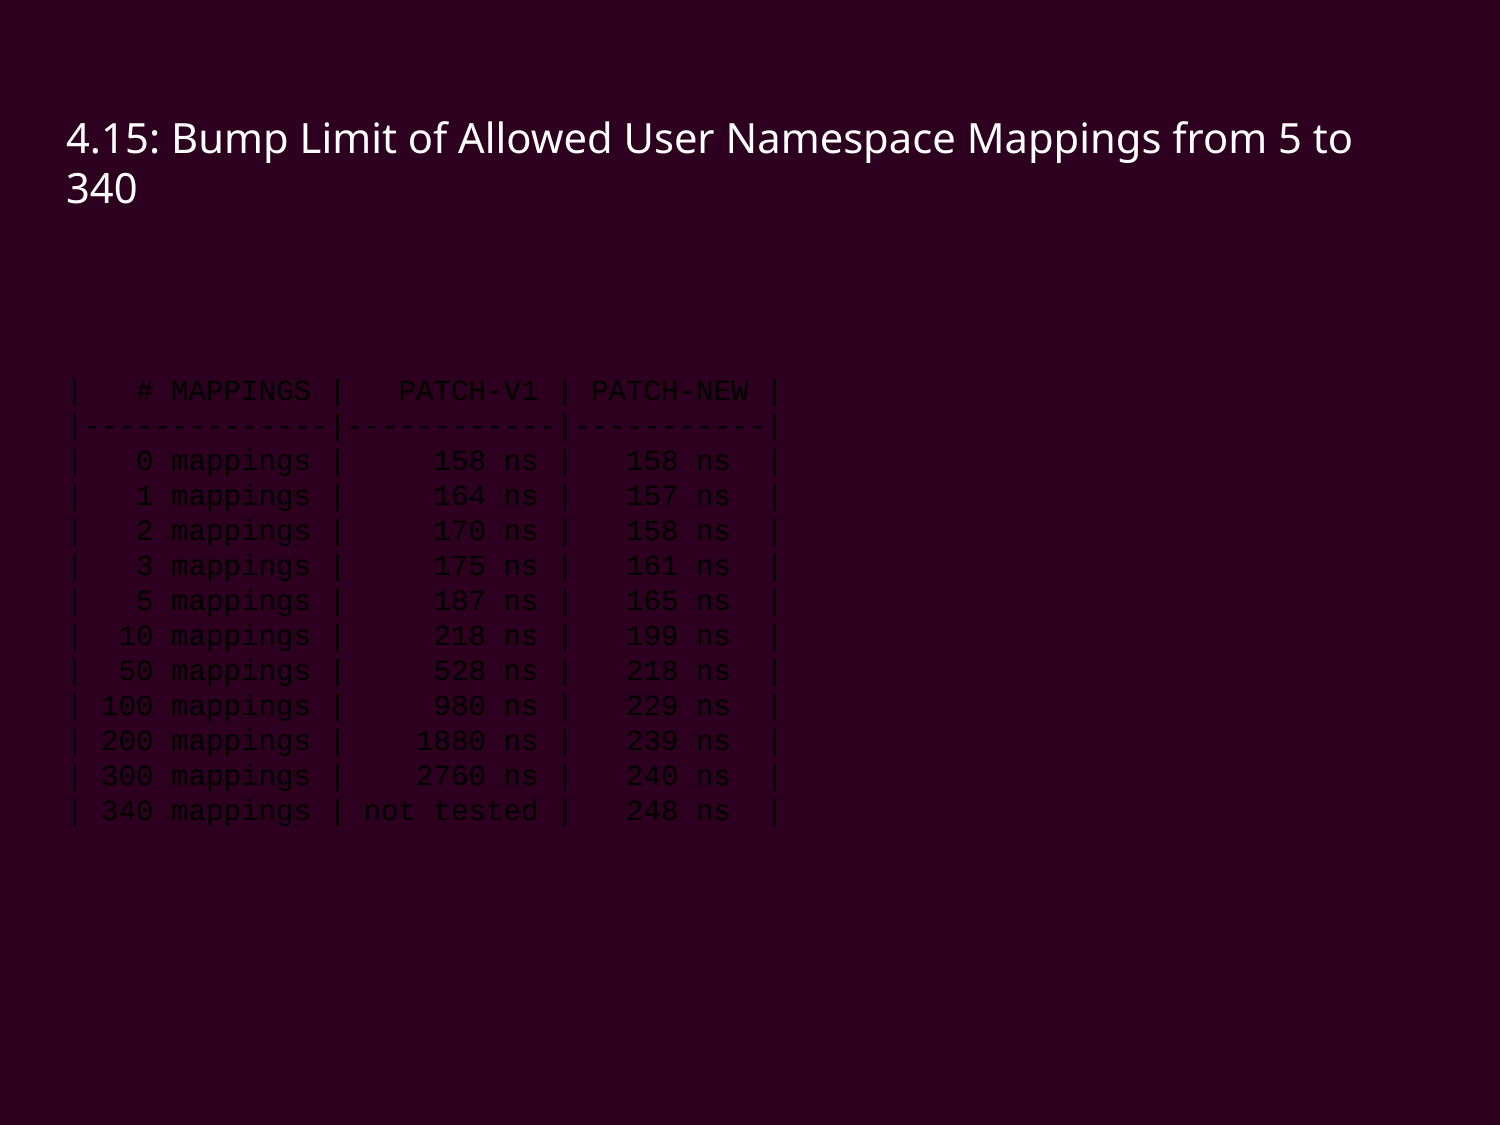

4.15: Bump Limit of Allowed User Namespace Mappings from 5 to 340
| # MAPPINGS | PATCH-V1 | PATCH-NEW | |--------------|------------|-----------| | 0 mappings | 158 ns | 158 ns | | 1 mappings | 164 ns | 157 ns | | 2 mappings | 170 ns | 158 ns | | 3 mappings | 175 ns | 161 ns | | 5 mappings | 187 ns | 165 ns | | 10 mappings | 218 ns | 199 ns | | 50 mappings | 528 ns | 218 ns | | 100 mappings | 980 ns | 229 ns | | 200 mappings | 1880 ns | 239 ns | | 300 mappings | 2760 ns | 240 ns | | 340 mappings | not tested | 248 ns |